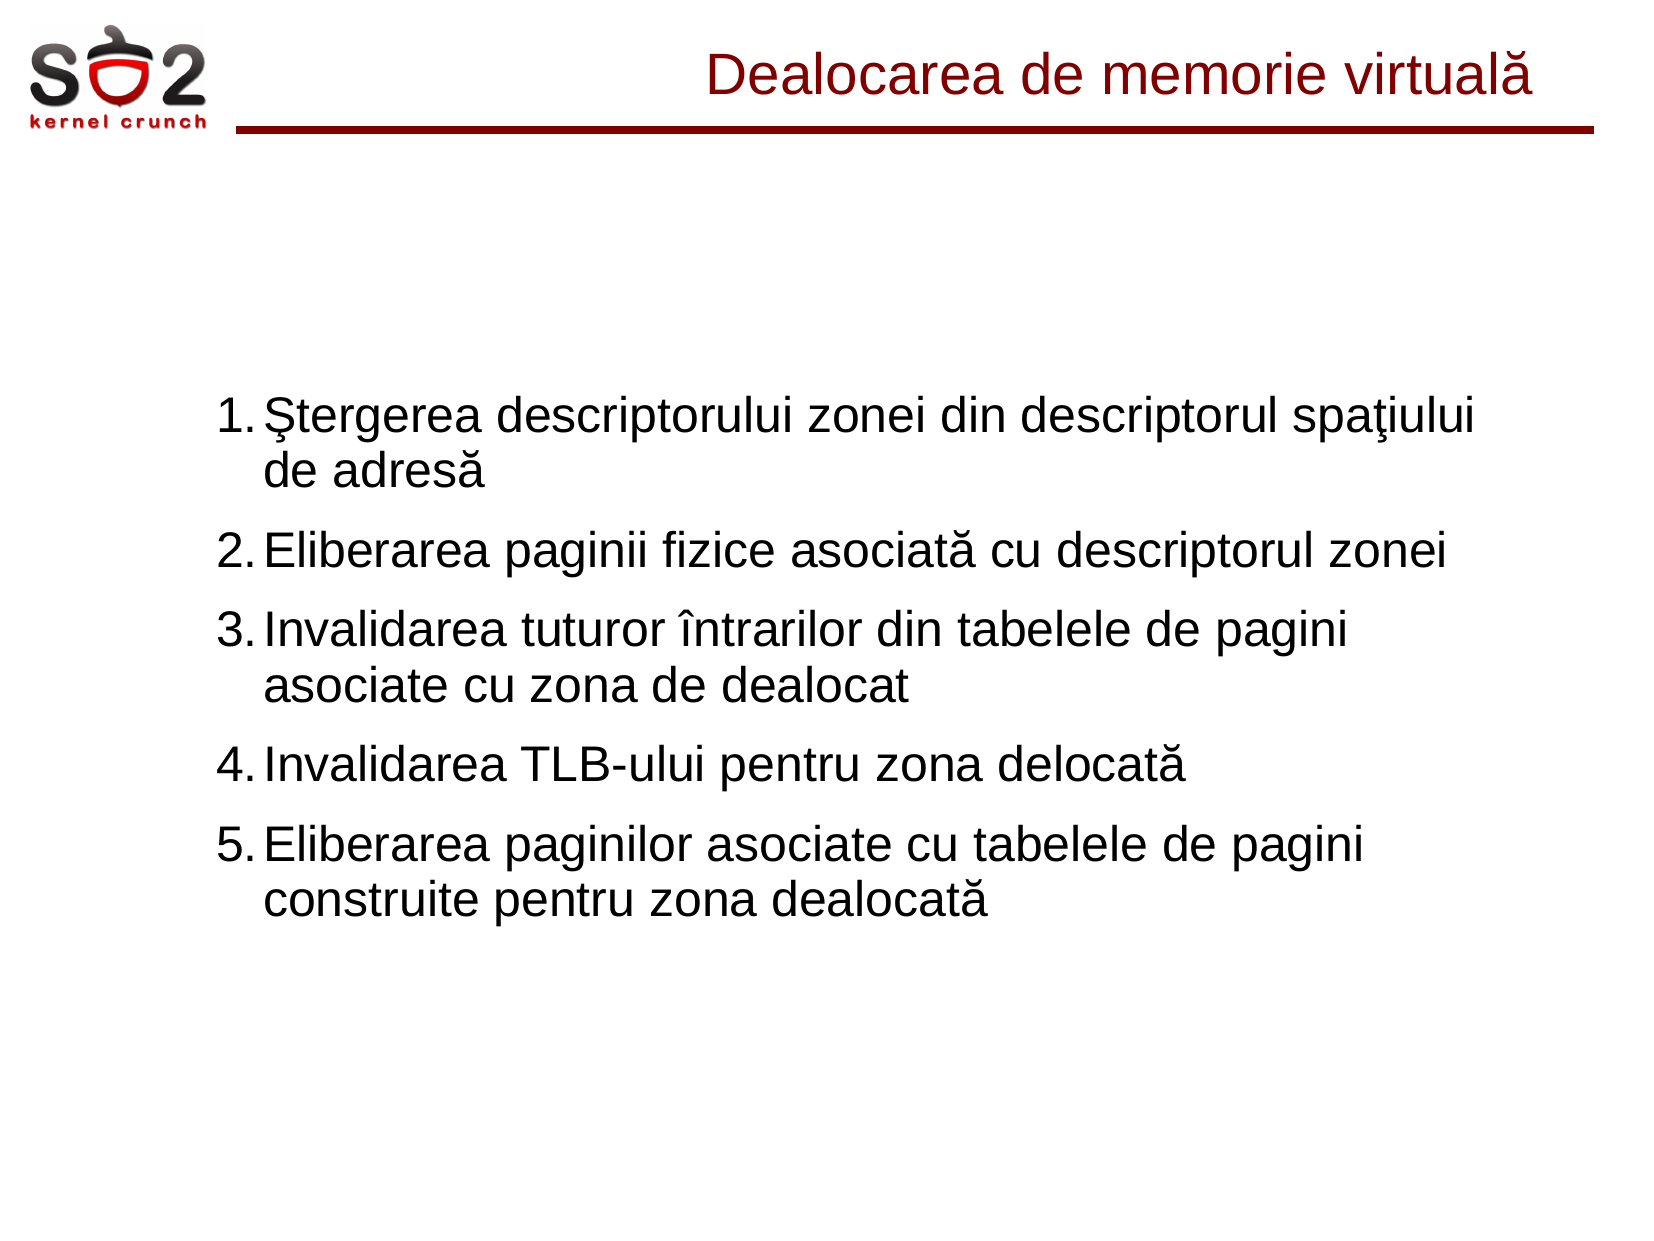

# Dealocarea de memorie virtuală
Ştergerea descriptorului zonei din descriptorul spaţiului de adresă
Eliberarea paginii fizice asociată cu descriptorul zonei
Invalidarea tuturor întrarilor din tabelele de pagini asociate cu zona de dealocat
Invalidarea TLB-ului pentru zona delocată
Eliberarea paginilor asociate cu tabelele de pagini construite pentru zona dealocată